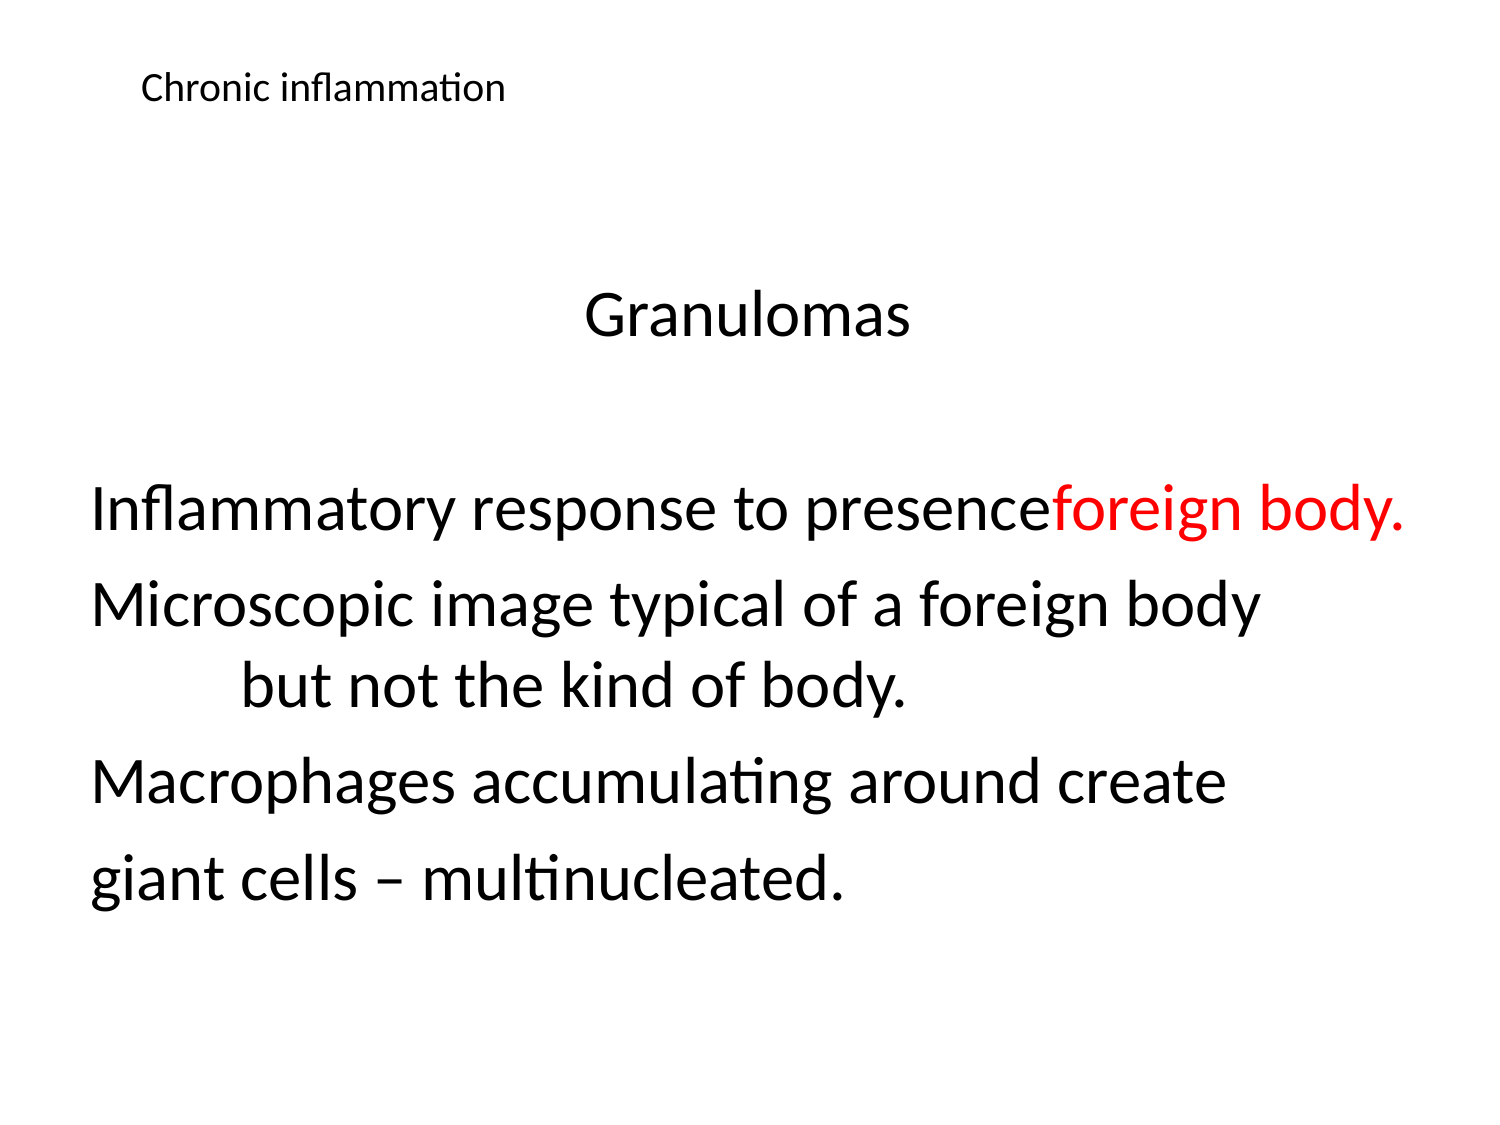

# Chronic inflammation
Granulomas
Inflammatory response to presenceforeign body.
Microscopic image typical of a foreign body				but not the kind of body.
Macrophages accumulating around create
giant cells – multinucleated.